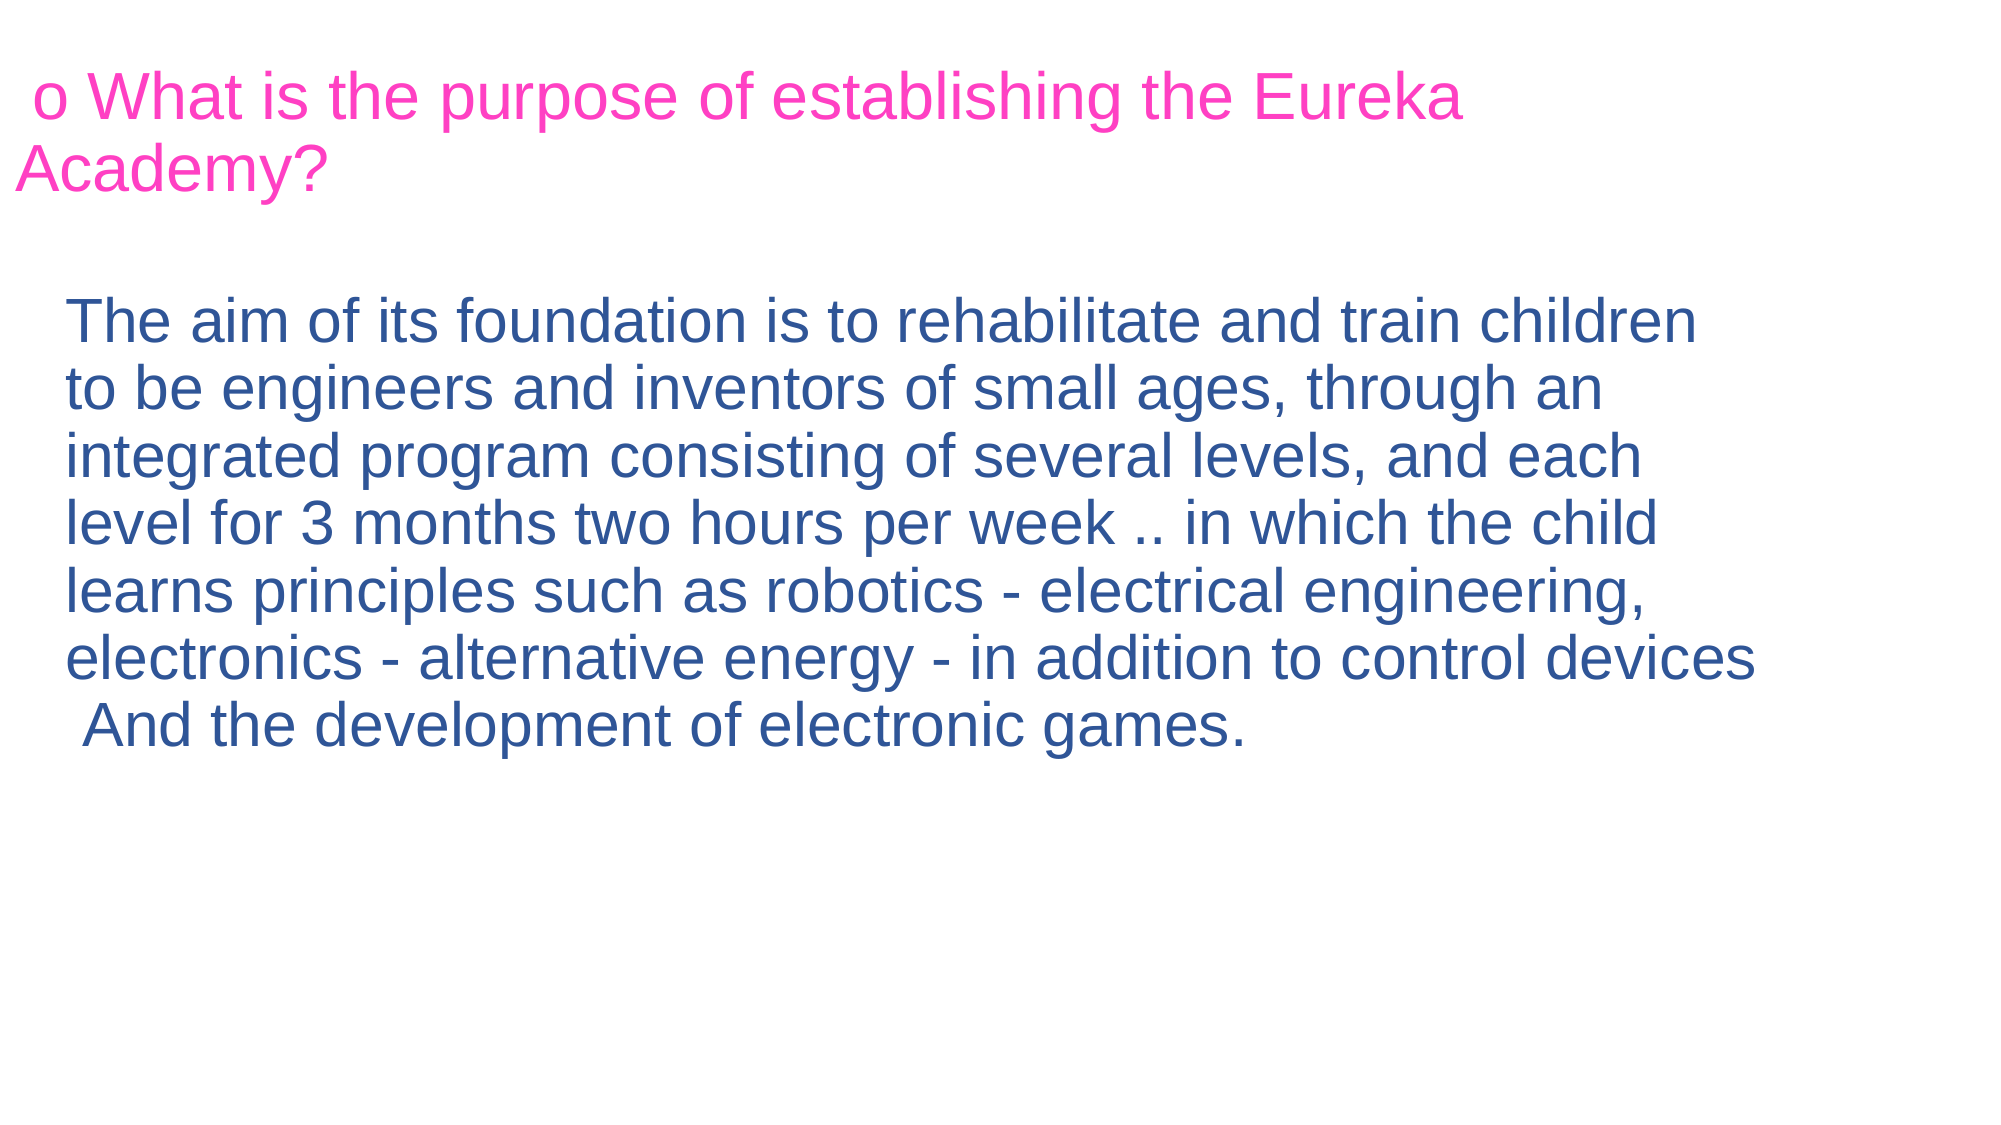

# o What is the purpose of establishing the Eureka Academy?
The aim of its foundation is to rehabilitate and train children to be engineers and inventors of small ages, through an integrated program consisting of several levels, and each level for 3 months two hours per week .. in which the child learns principles such as robotics - electrical engineering, electronics - alternative energy - in addition to control devices  And the development of electronic games.